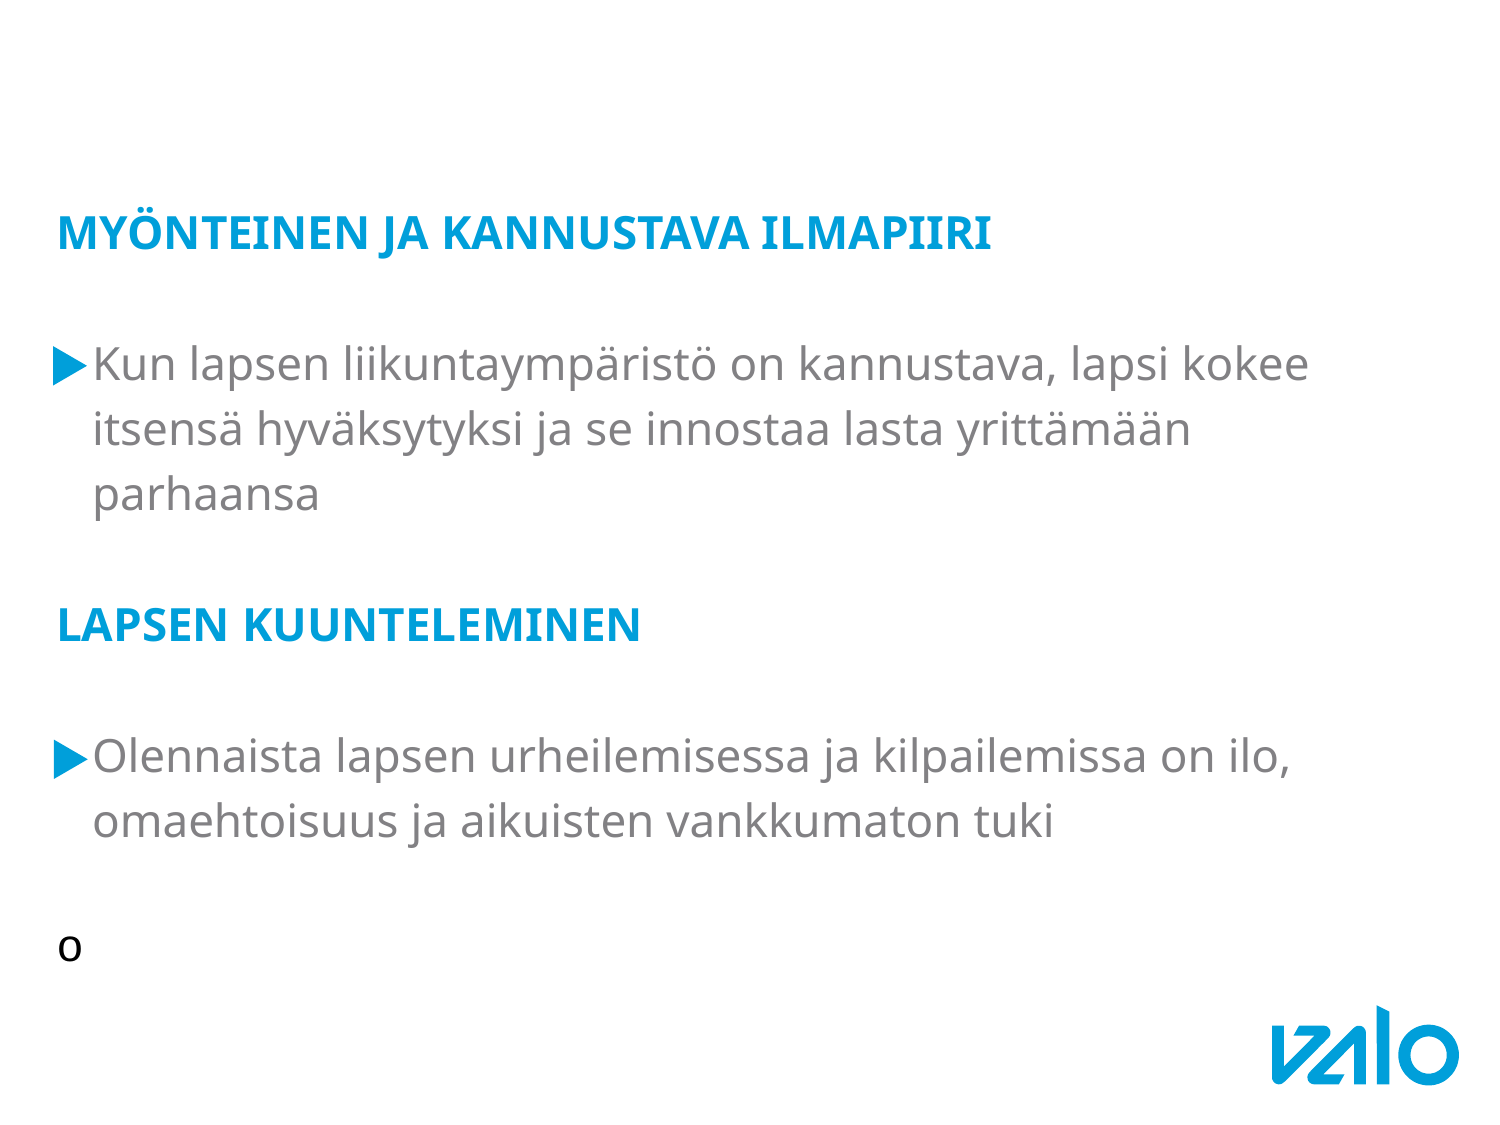

# MYÖNTEINEN JA KANNUSTAVA ILMAPIIRI
 Kun lapsen liikuntaympäristö on kannustava, lapsi kokee
 itsensä hyväksytyksi ja se innostaa lasta yrittämään
 parhaansa
LAPSEN KUUNTELEMINEN
 Olennaista lapsen urheilemisessa ja kilpailemissa on ilo,
 omaehtoisuus ja aikuisten vankkumaton tuki